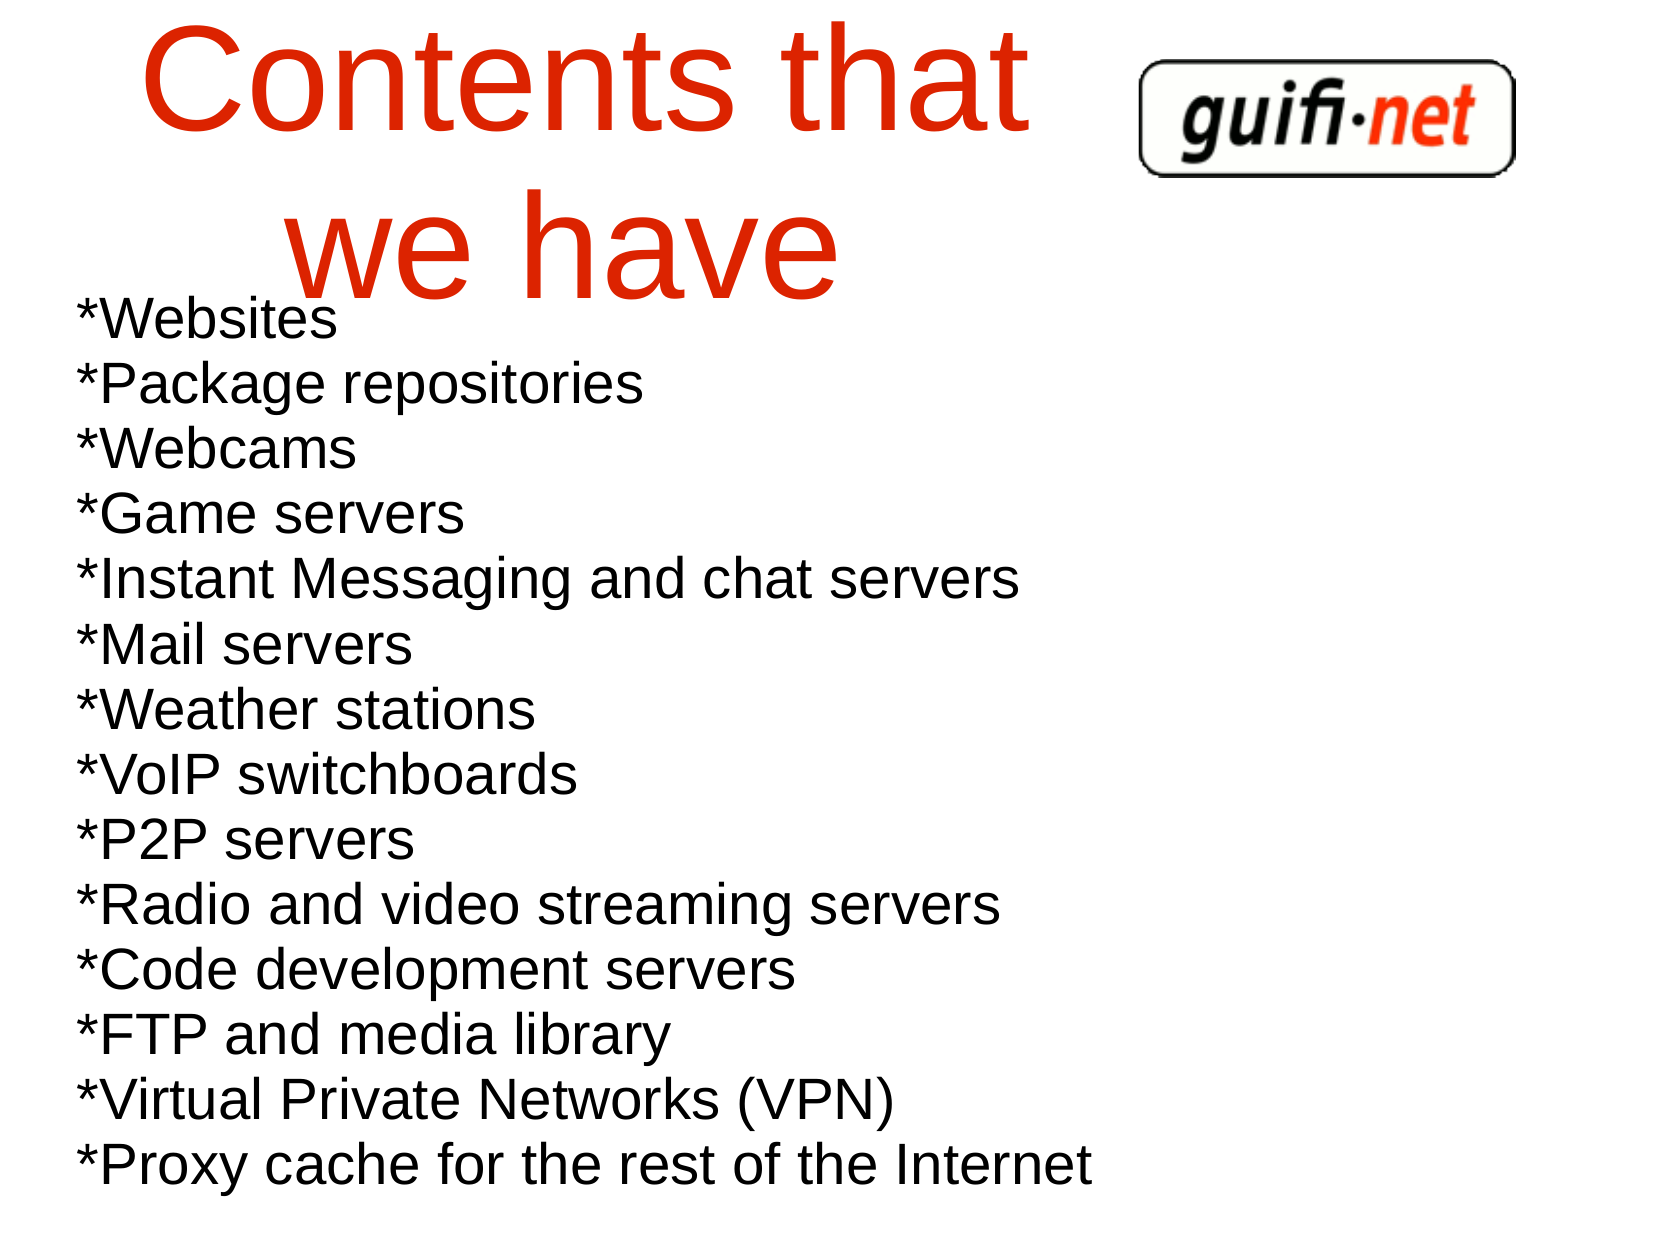

Contents that we have
# *Websites *Package repositories *Webcams *Game servers *Instant Messaging and chat servers *Mail servers *Weather stations *VoIP switchboards *P2P servers *Radio and video streaming servers *Code development servers *FTP and media library *Virtual Private Networks (VPN) *Proxy cache for the rest of the Internet